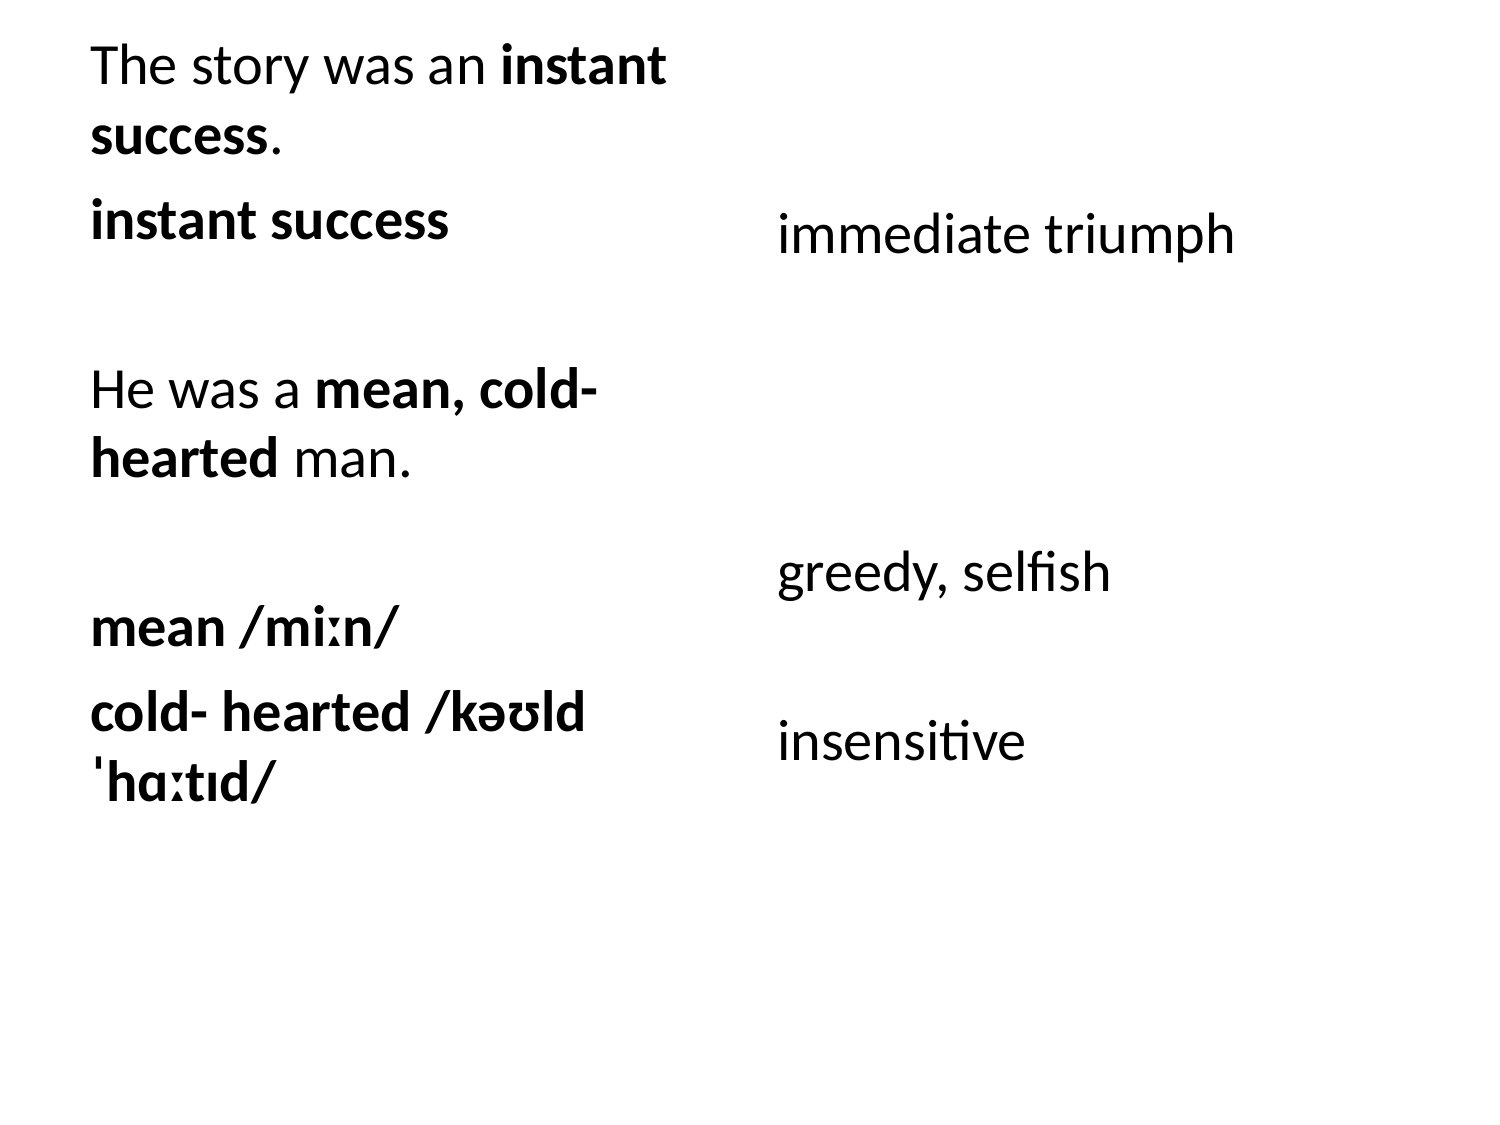

# The story was an instant success.
instant success
He was a mean, cold-hearted man.
mean /miːn/
cold- hearted /kəʊldˈhɑːtɪd/
immediate triumph
greedy, selfish
insensitive